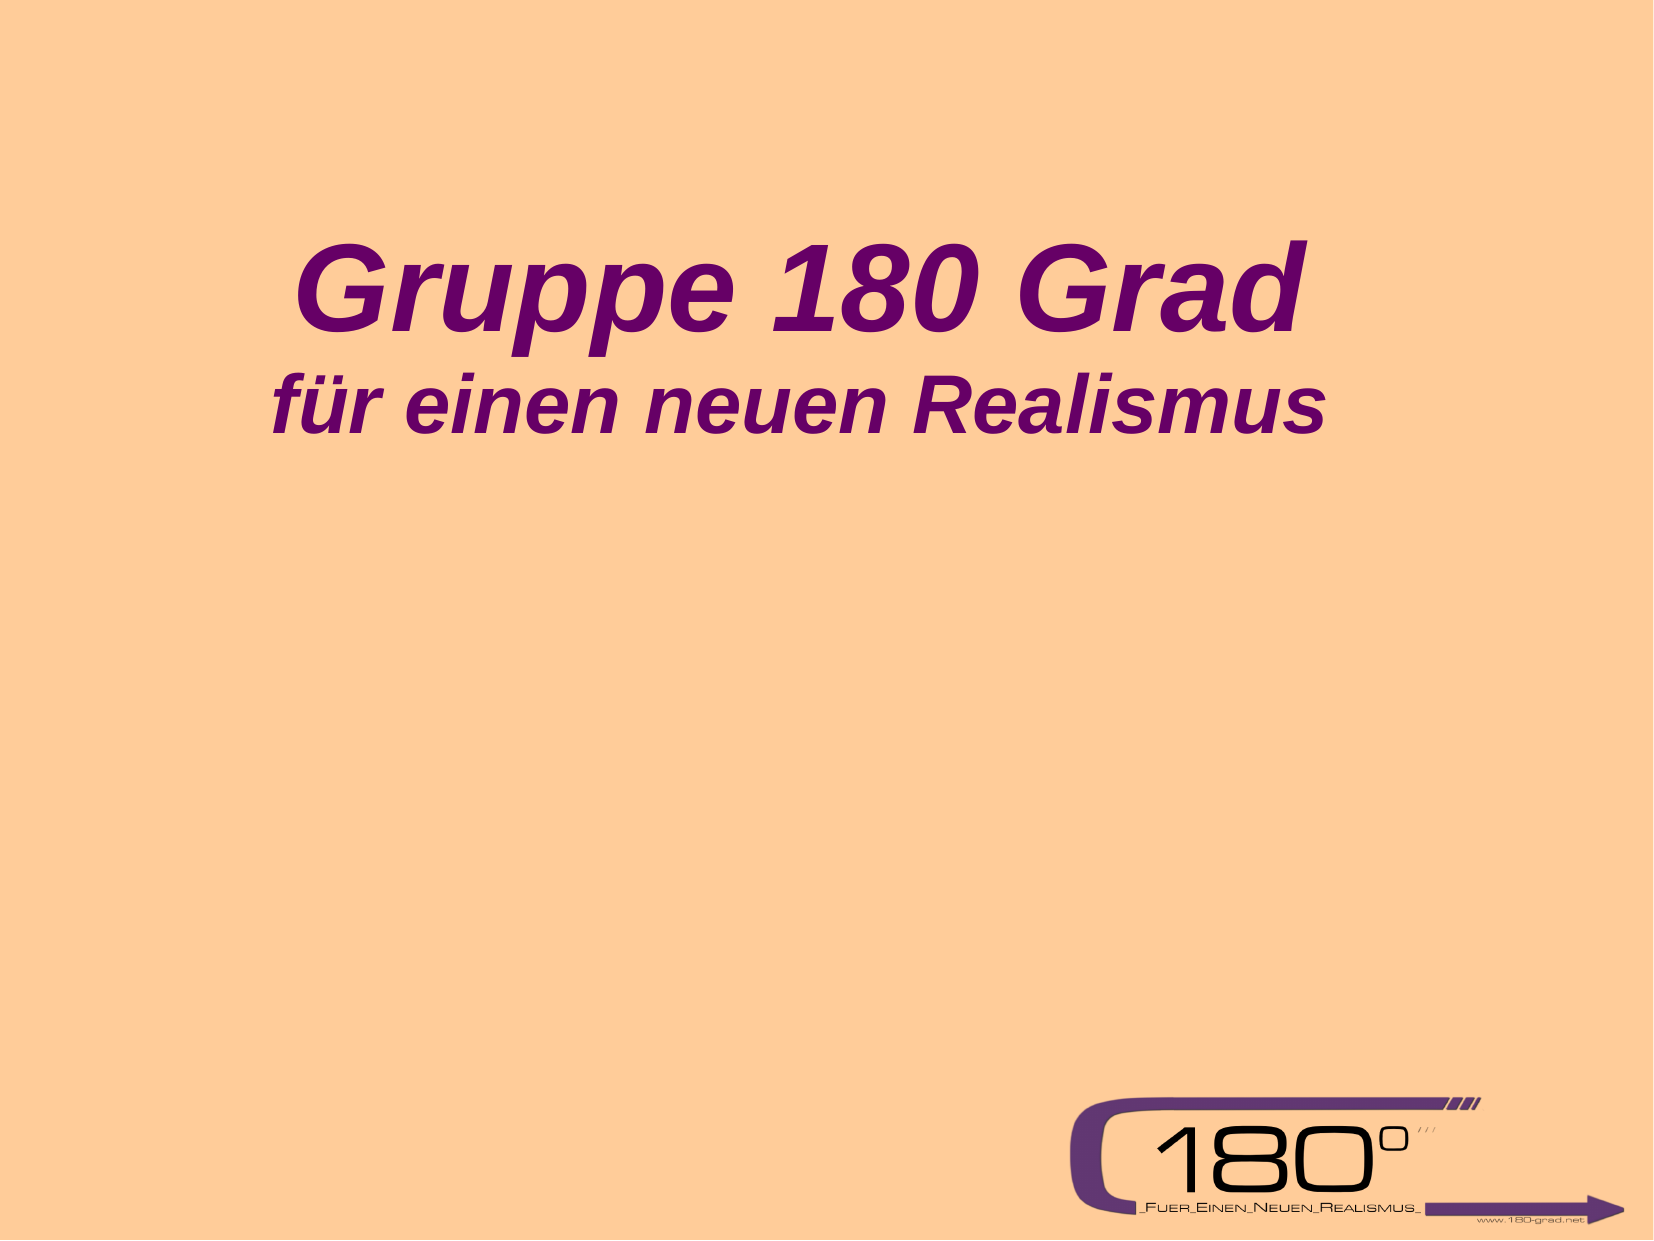

# Gruppe 180 Grad für einen neuen Realismus